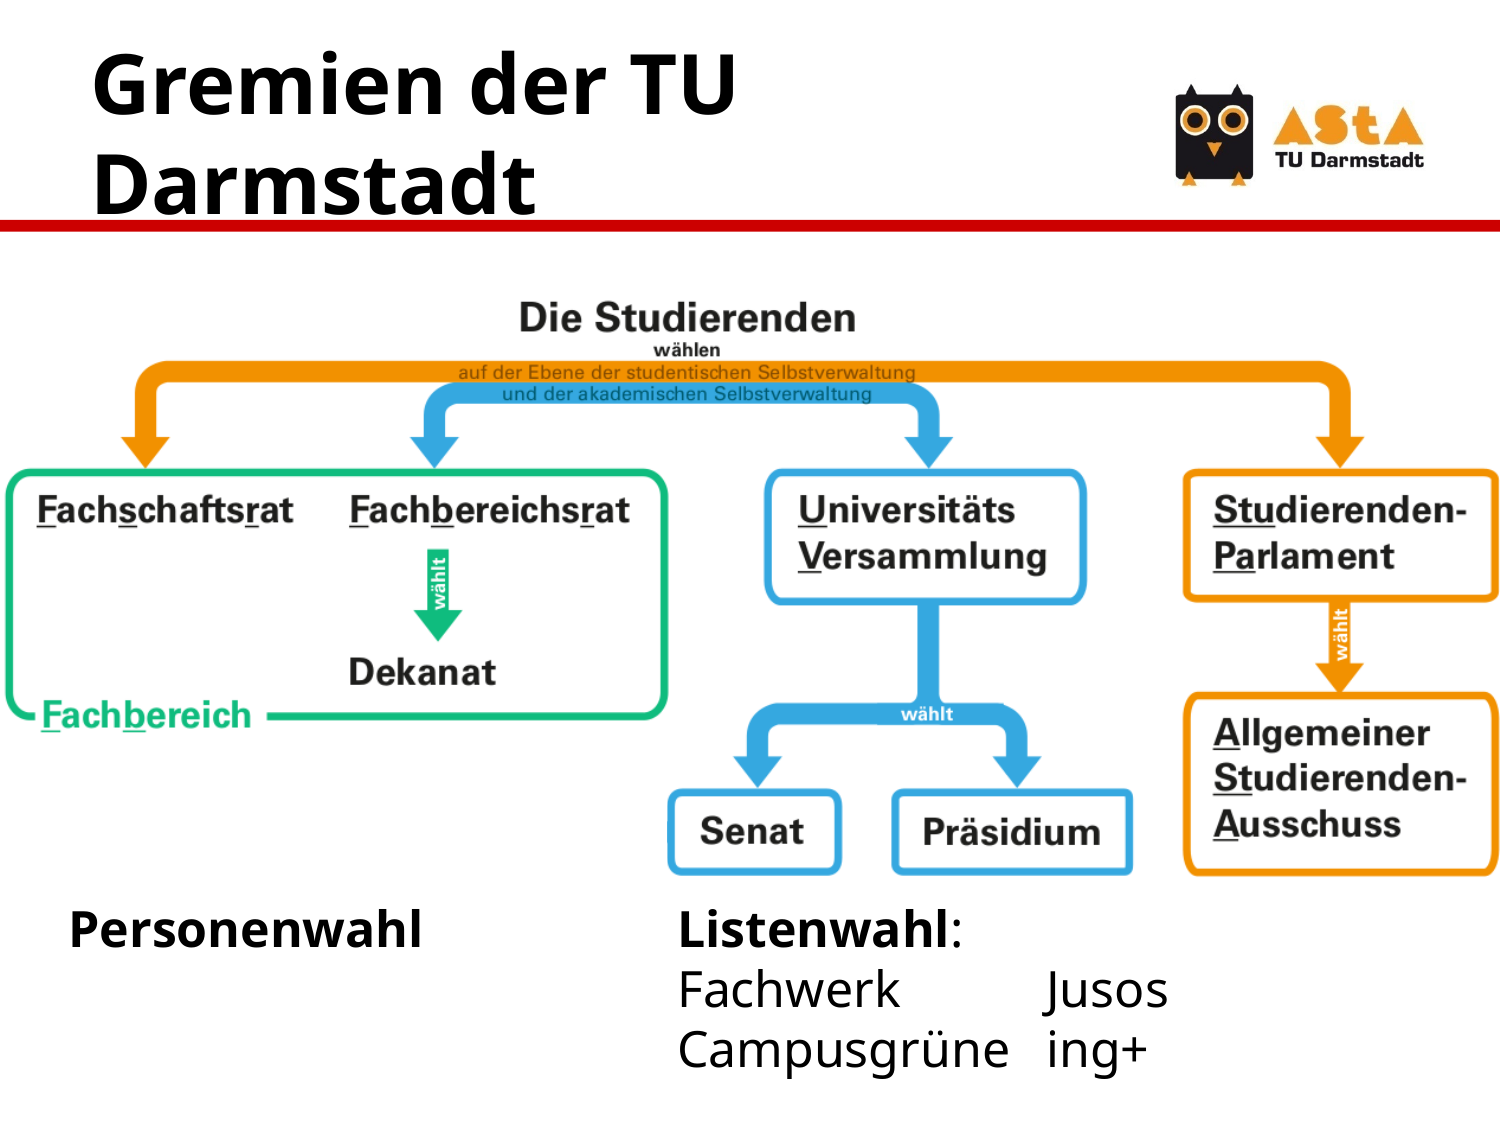

# Gremien der TU Darmstadt
Personenwahl
Listenwahl:
Fachwerk		Jusos
Campusgrüne	ing+